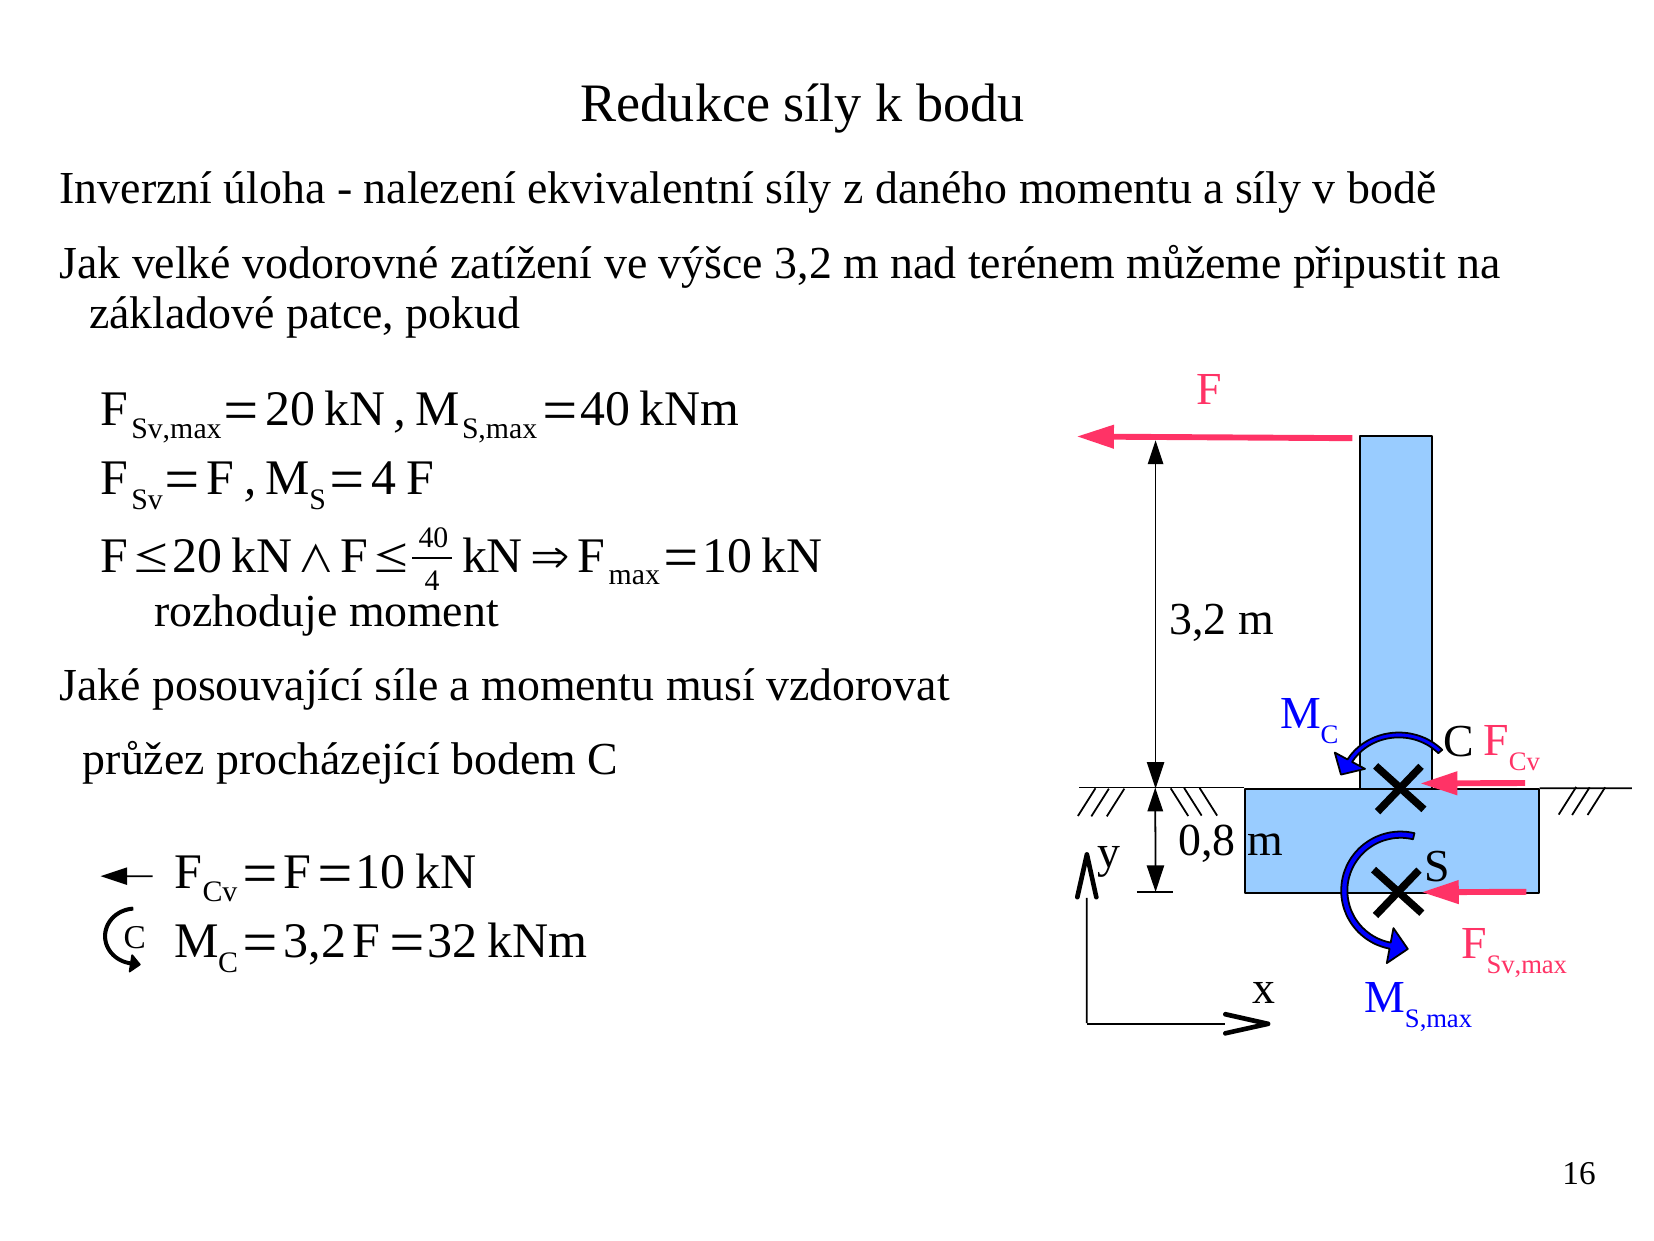

# Redukce síly k bodu
Inverzní úloha - nalezení ekvivalentní síly z daného momentu a síly v bodě
Jak velké vodorovné zatížení ve výšce 3,2 m nad terénem můžeme připustit na základové patce, pokud
rozhoduje moment
Jaké posouvající síle a momentu musí vzdorovat
 průžez procházející bodem C
F
3,2 m
MC
C
FCv
0,8 m
y
S
C
FSv,max
x
MS,max
16